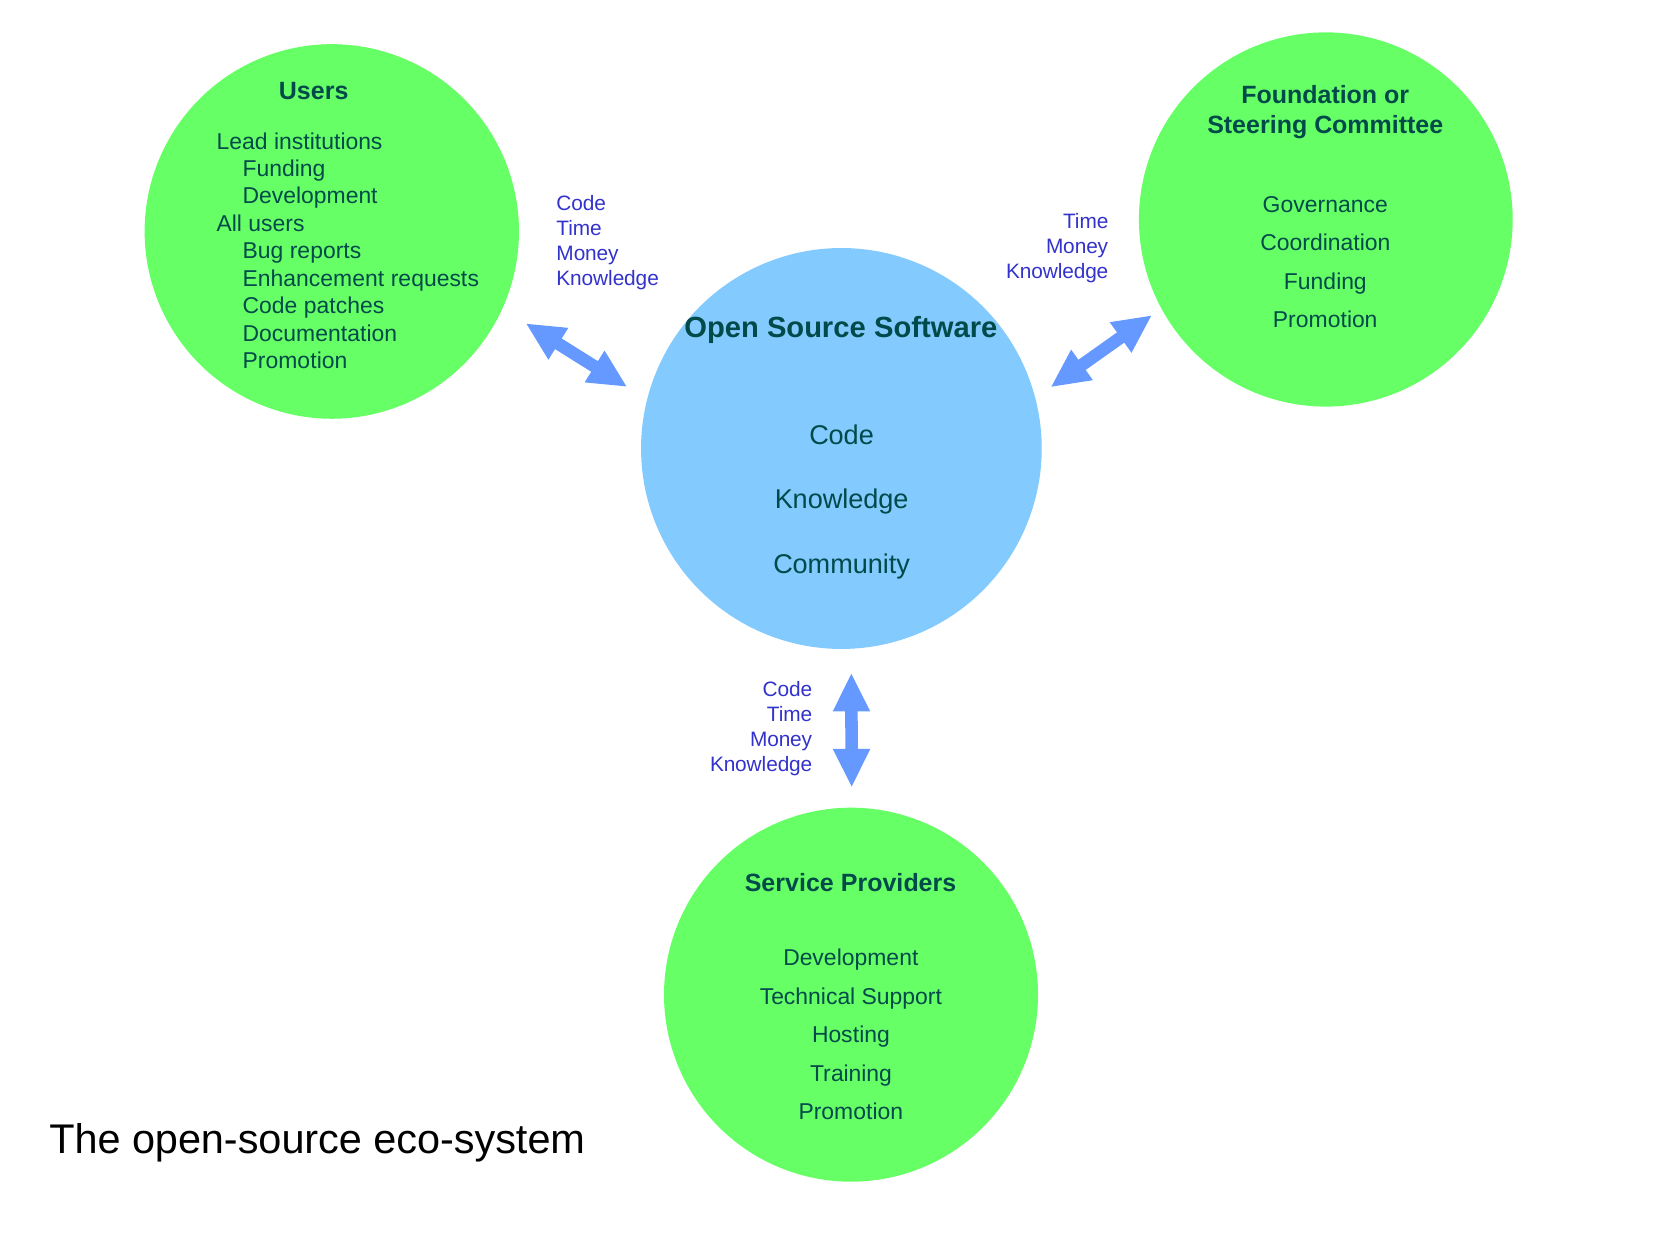

Users
Foundation or
Steering Committee
Lead institutions
 Funding
 Development
All users
 Bug reports
 Enhancement requests
 Code patches
 Documentation
 Promotion
Time
Money
Knowledge
Governance
Coordination
Funding
Promotion
Code
Time
Money
Knowledge
Open Source Software
Code
Knowledge
Community
Code
Time
Money
Knowledge
Service Providers
Development
Technical Support
Hosting
Training
Promotion
The open-source eco-system